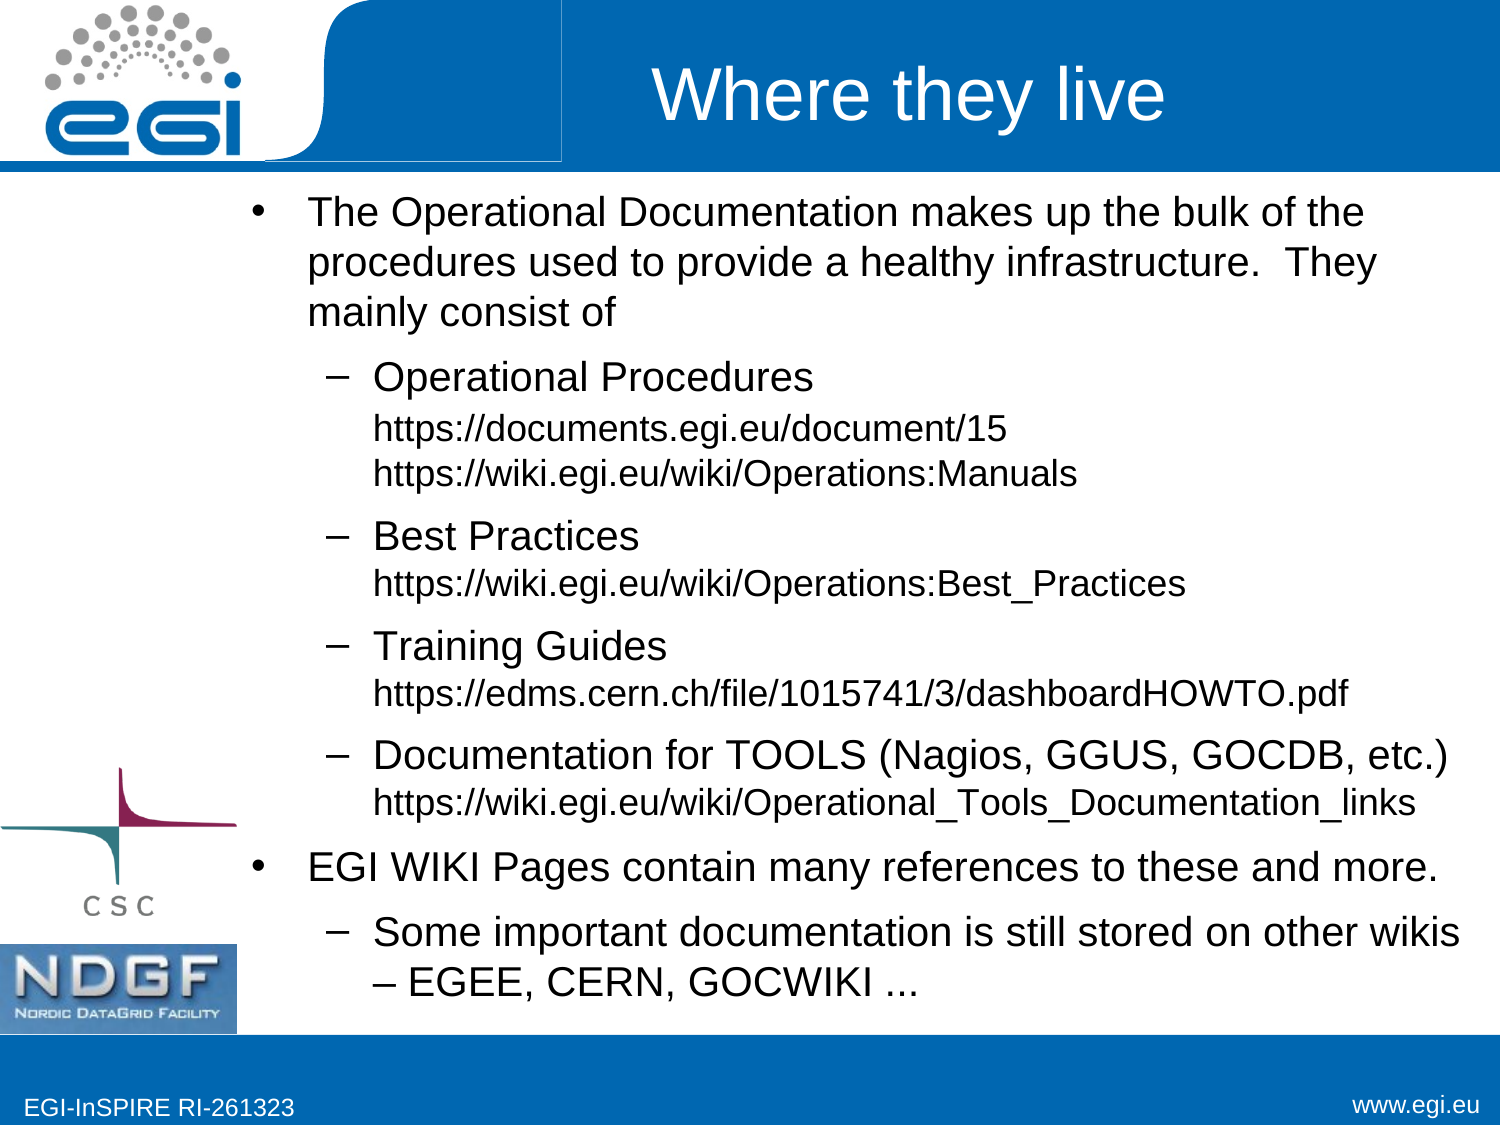

# Where they live
The Operational Documentation makes up the bulk of the procedures used to provide a healthy infrastructure. They mainly consist of
Operational Procedures https://documents.egi.eu/document/15 https://wiki.egi.eu/wiki/Operations:Manuals
Best Practices https://wiki.egi.eu/wiki/Operations:Best_Practices
Training Guides https://edms.cern.ch/file/1015741/3/dashboardHOWTO.pdf
Documentation for TOOLS (Nagios, GGUS, GOCDB, etc.) https://wiki.egi.eu/wiki/Operational_Tools_Documentation_links
EGI WIKI Pages contain many references to these and more.
Some important documentation is still stored on other wikis – EGEE, CERN, GOCWIKI ...